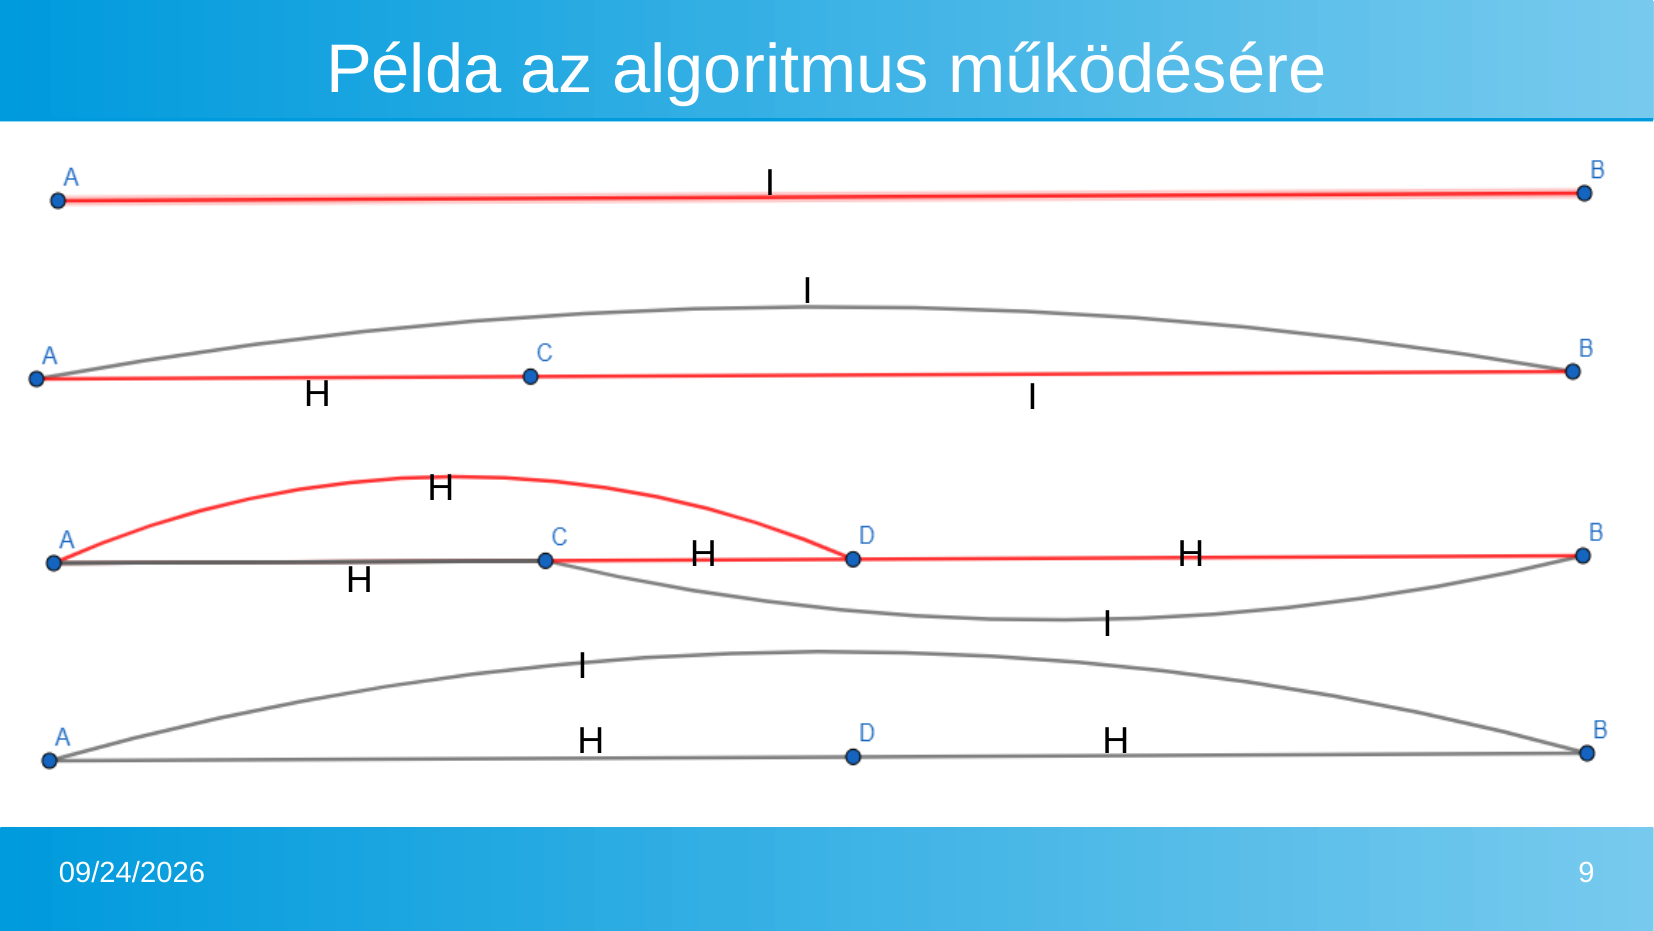

# Példa az algoritmus működésére
I
I
H
I
H
H
H
H
I
I
H
H
9